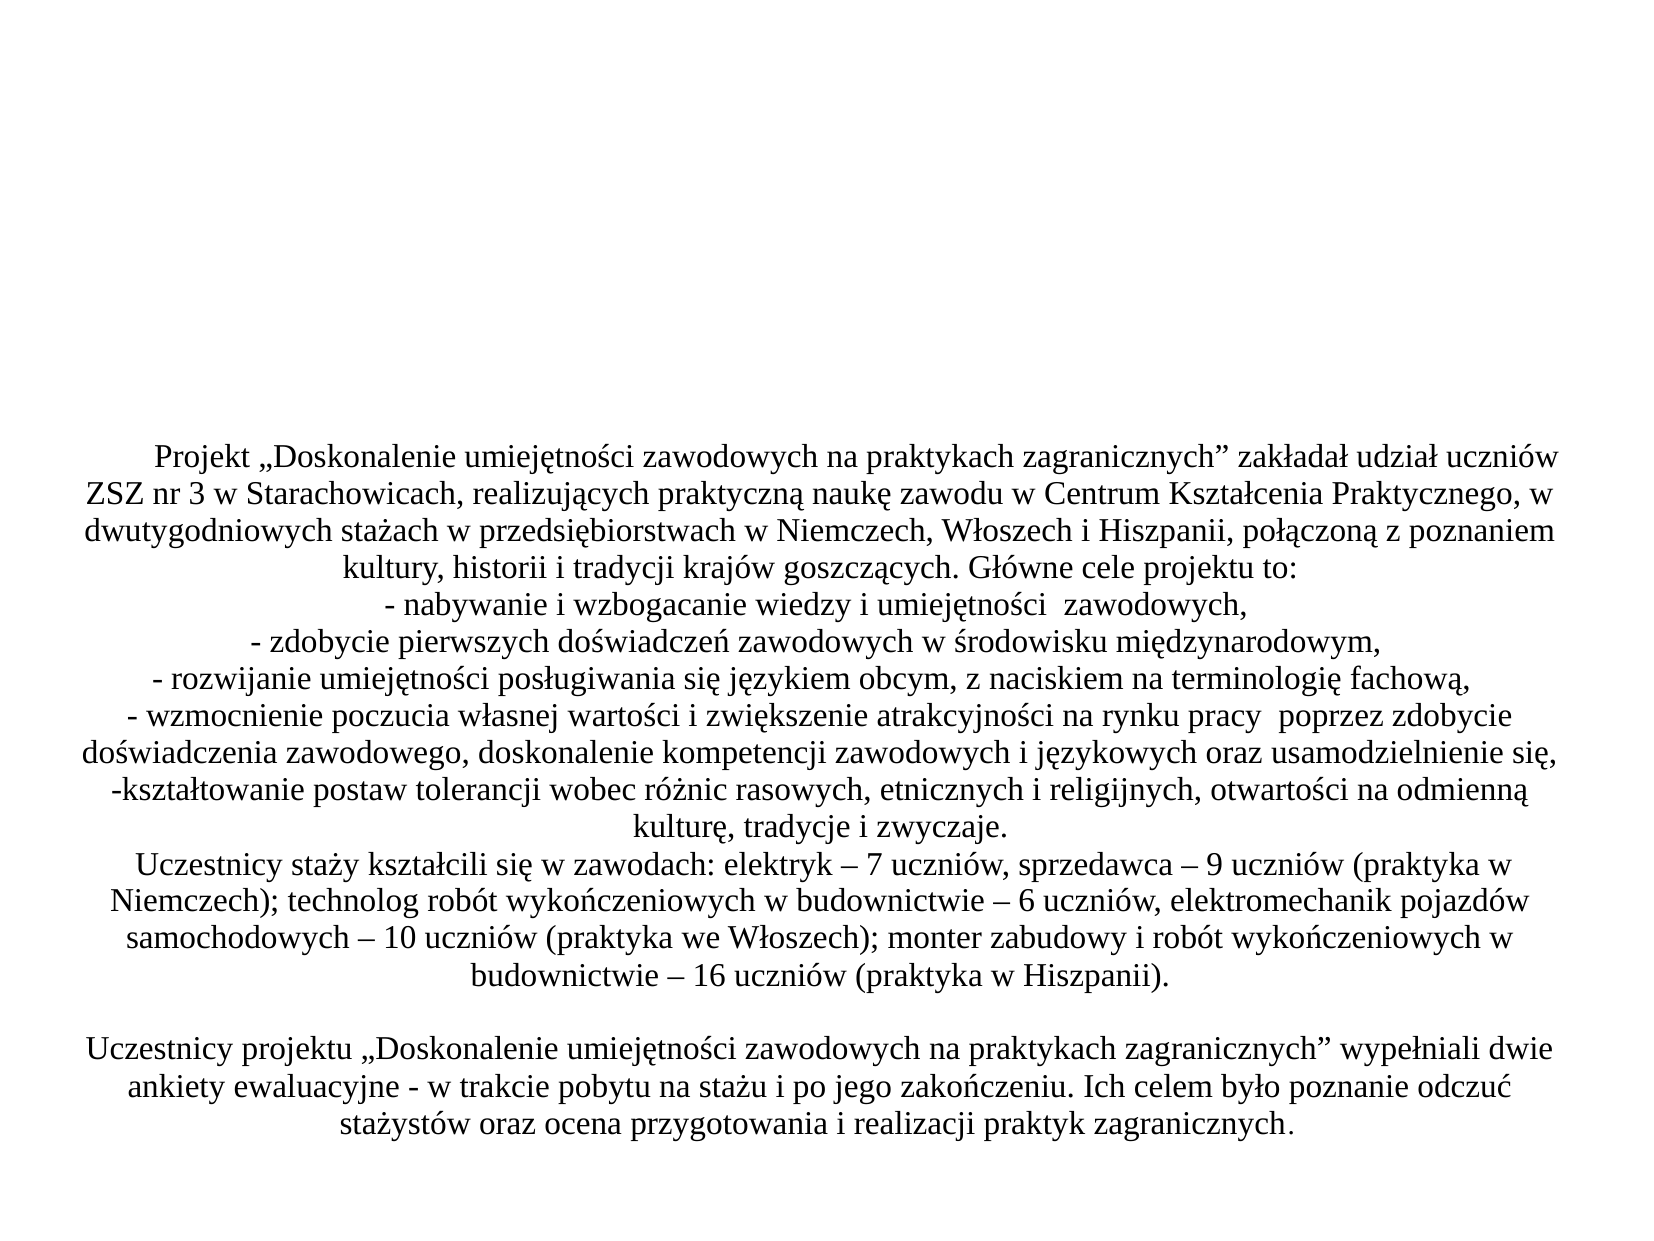

# Projekt „Doskonalenie umiejętności zawodowych na praktykach zagranicznych” zakładał udział uczniów ZSZ nr 3 w Starachowicach, realizujących praktyczną naukę zawodu w Centrum Kształcenia Praktycznego, w dwutygodniowych stażach w przedsiębiorstwach w Niemczech, Włoszech i Hiszpanii, połączoną z poznaniem kultury, historii i tradycji krajów goszczących. Główne cele projektu to: - nabywanie i wzbogacanie wiedzy i umiejętności zawodowych, - zdobycie pierwszych doświadczeń zawodowych w środowisku międzynarodowym, - rozwijanie umiejętności posługiwania się językiem obcym, z naciskiem na terminologię fachową, - wzmocnienie poczucia własnej wartości i zwiększenie atrakcyjności na rynku pracy poprzez zdobycie doświadczenia zawodowego, doskonalenie kompetencji zawodowych i językowych oraz usamodzielnienie się, -kształtowanie postaw tolerancji wobec różnic rasowych, etnicznych i religijnych, otwartości na odmienną kulturę, tradycje i zwyczaje. Uczestnicy staży kształcili się w zawodach: elektryk – 7 uczniów, sprzedawca – 9 uczniów (praktyka w Niemczech); technolog robót wykończeniowych w budownictwie – 6 uczniów, elektromechanik pojazdów samochodowych – 10 uczniów (praktyka we Włoszech); monter zabudowy i robót wykończeniowych w budownictwie – 16 uczniów (praktyka w Hiszpanii). Uczestnicy projektu „Doskonalenie umiejętności zawodowych na praktykach zagranicznych” wypełniali dwie ankiety ewaluacyjne - w trakcie pobytu na stażu i po jego zakończeniu. Ich celem było poznanie odczuć stażystów oraz ocena przygotowania i realizacji praktyk zagranicznych.